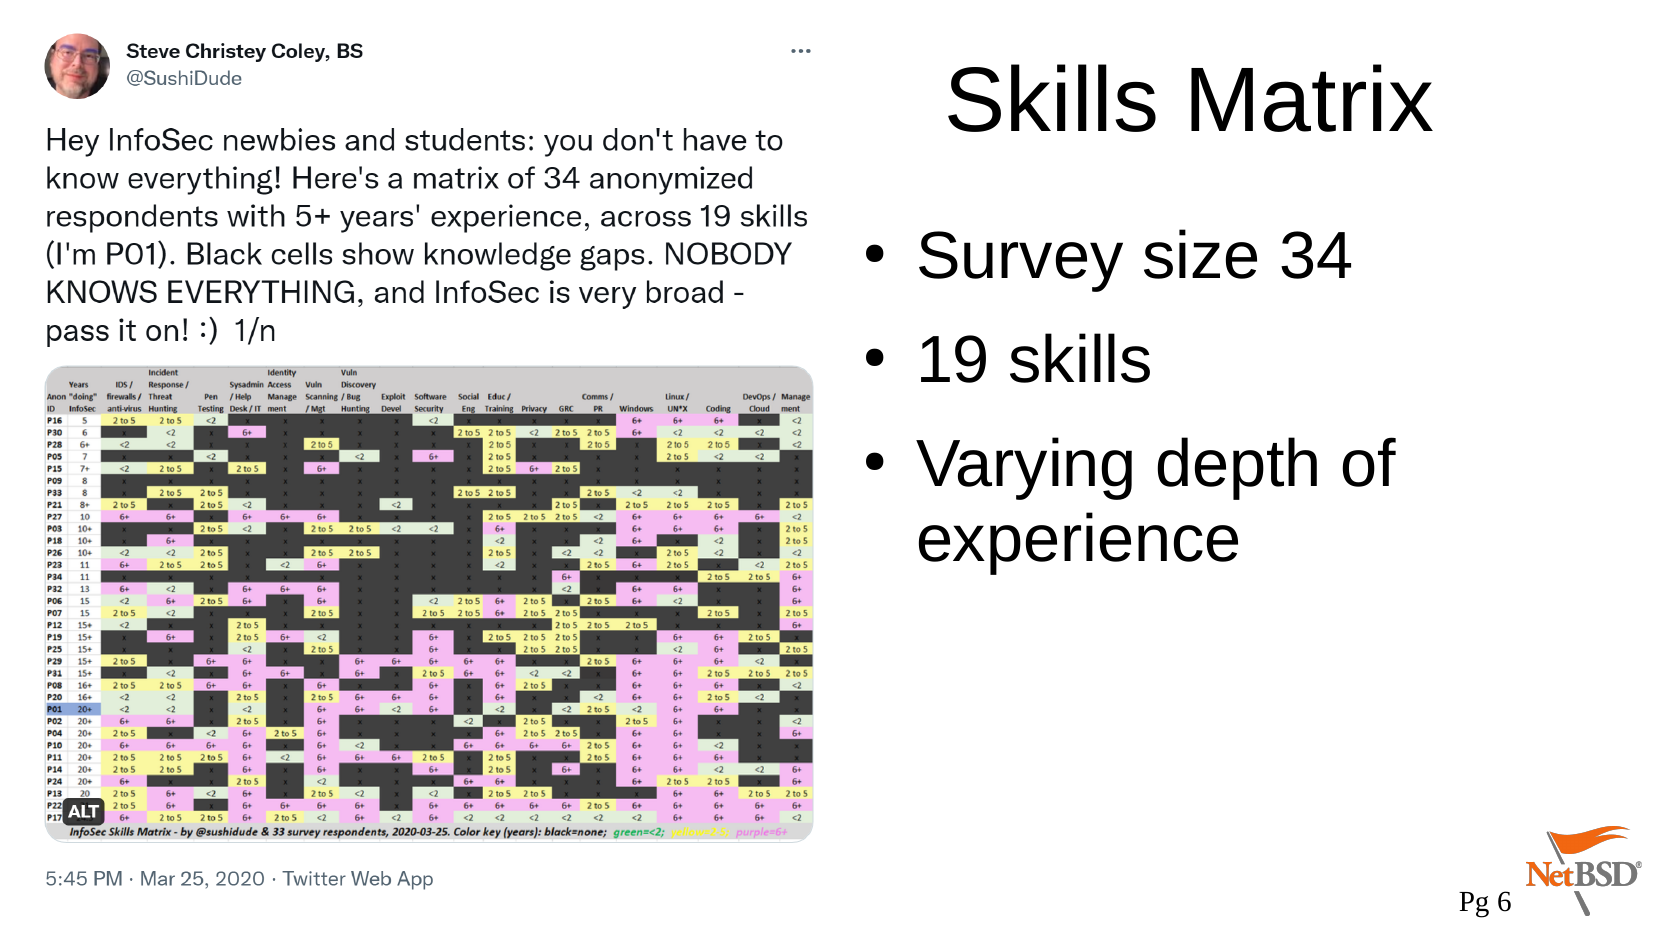

# Skills Matrix
Survey size 34
19 skills
Varying depth of experience